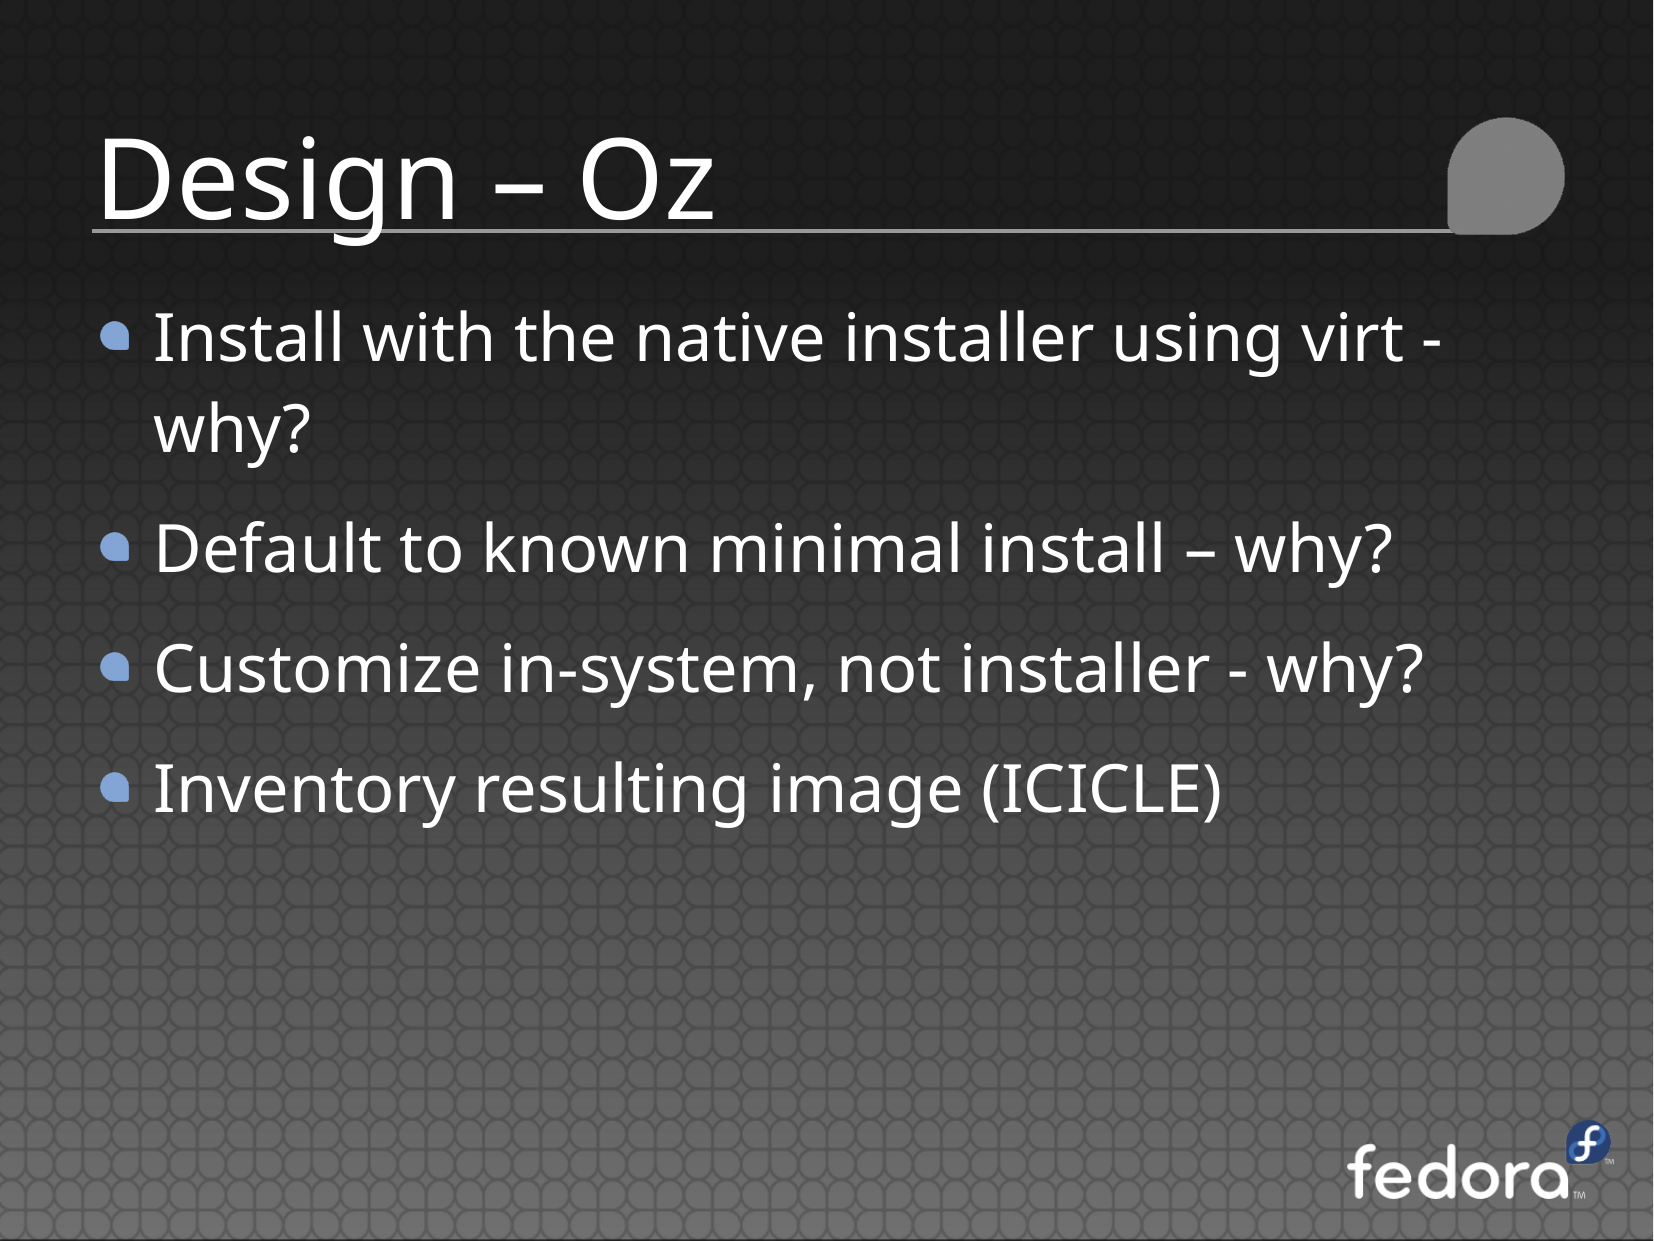

Design – Oz
# Install with the native installer using virt - why?
Default to known minimal install – why?
Customize in-system, not installer - why?
Inventory resulting image (ICICLE)